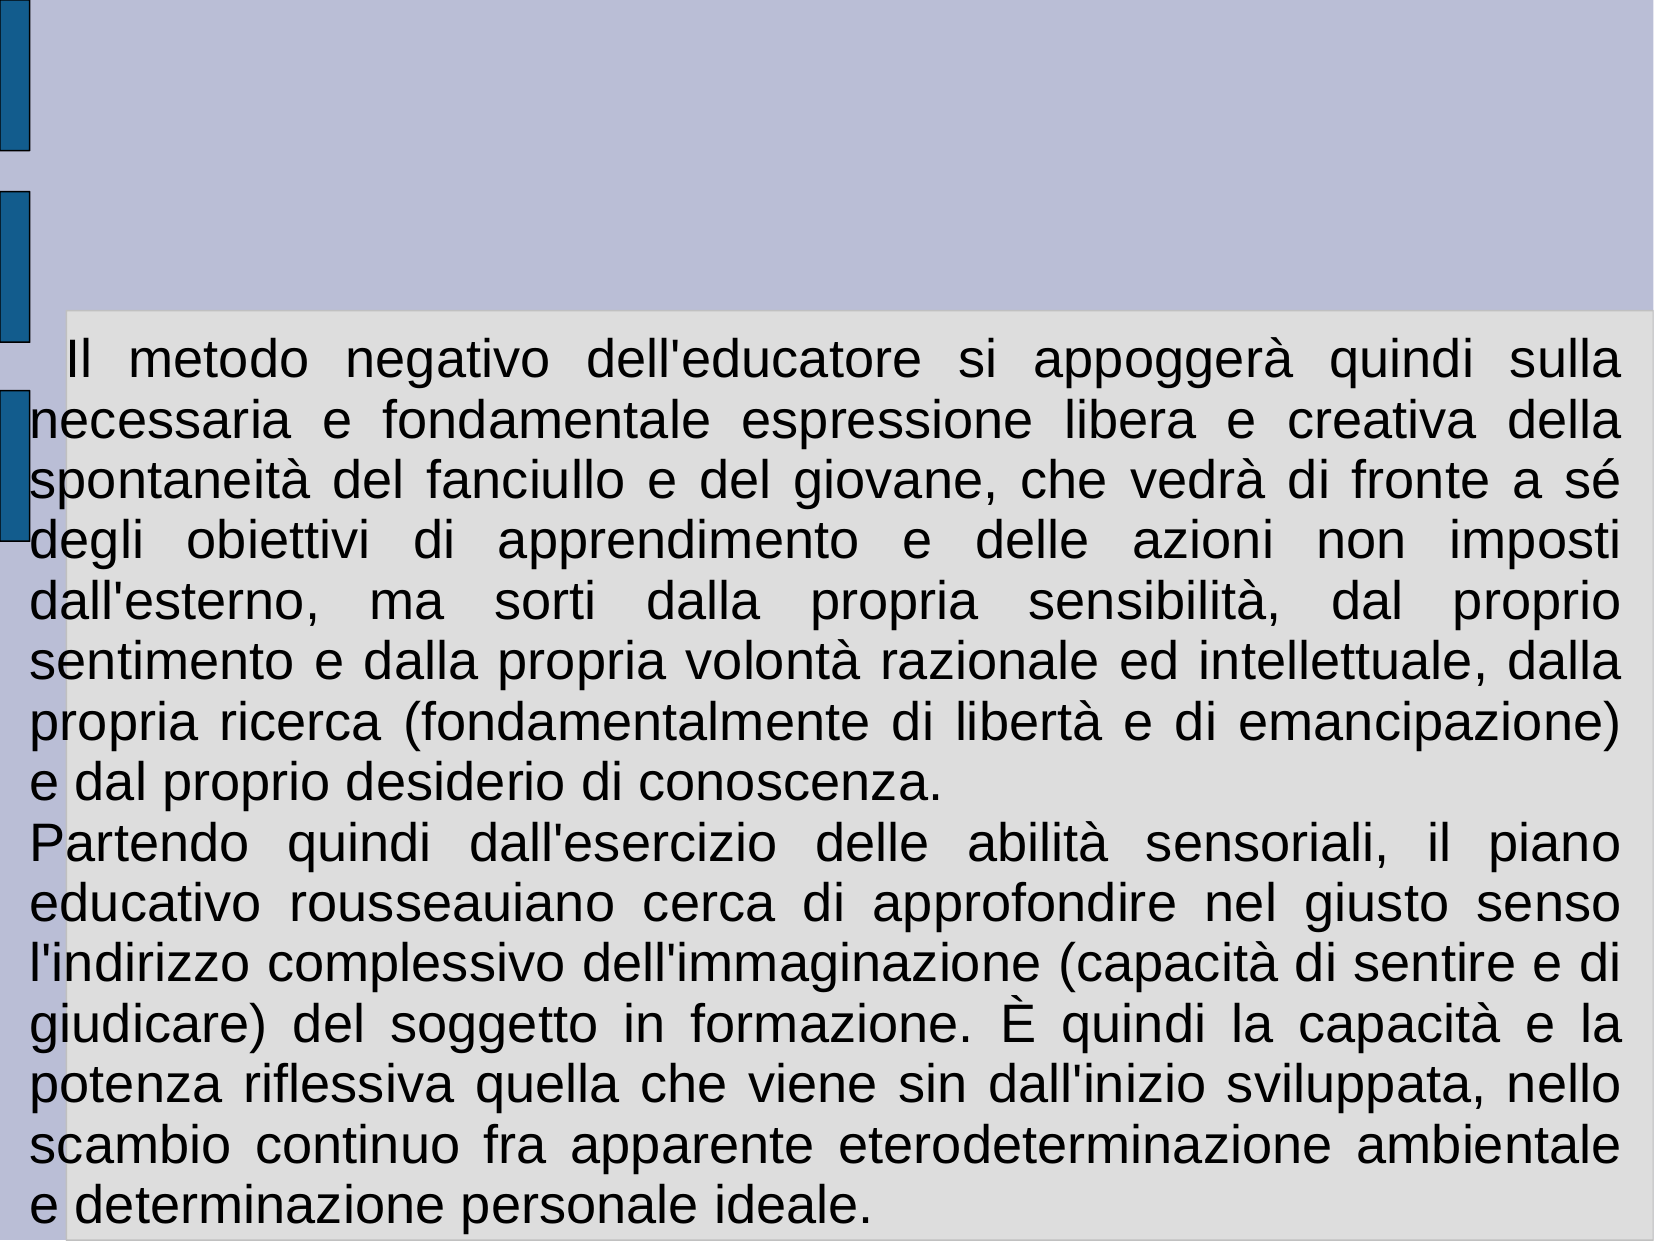

#
 Il metodo negativo dell'educatore si appoggerà quindi sulla necessaria e fondamentale espressione libera e creativa della spontaneità del fanciullo e del giovane, che vedrà di fronte a sé degli obiettivi di apprendimento e delle azioni non imposti dall'esterno, ma sorti dalla propria sensibilità, dal proprio sentimento e dalla propria volontà razionale ed intellettuale, dalla propria ricerca (fondamentalmente di libertà e di emancipazione) e dal proprio desiderio di conoscenza.
Partendo quindi dall'esercizio delle abilità sensoriali, il piano educativo rousseauiano cerca di approfondire nel giusto senso l'indirizzo complessivo dell'immaginazione (capacità di sentire e di giudicare) del soggetto in formazione. È quindi la capacità e la potenza riflessiva quella che viene sin dall'inizio sviluppata, nello scambio continuo fra apparente eterodeterminazione ambientale e determinazione personale ideale.